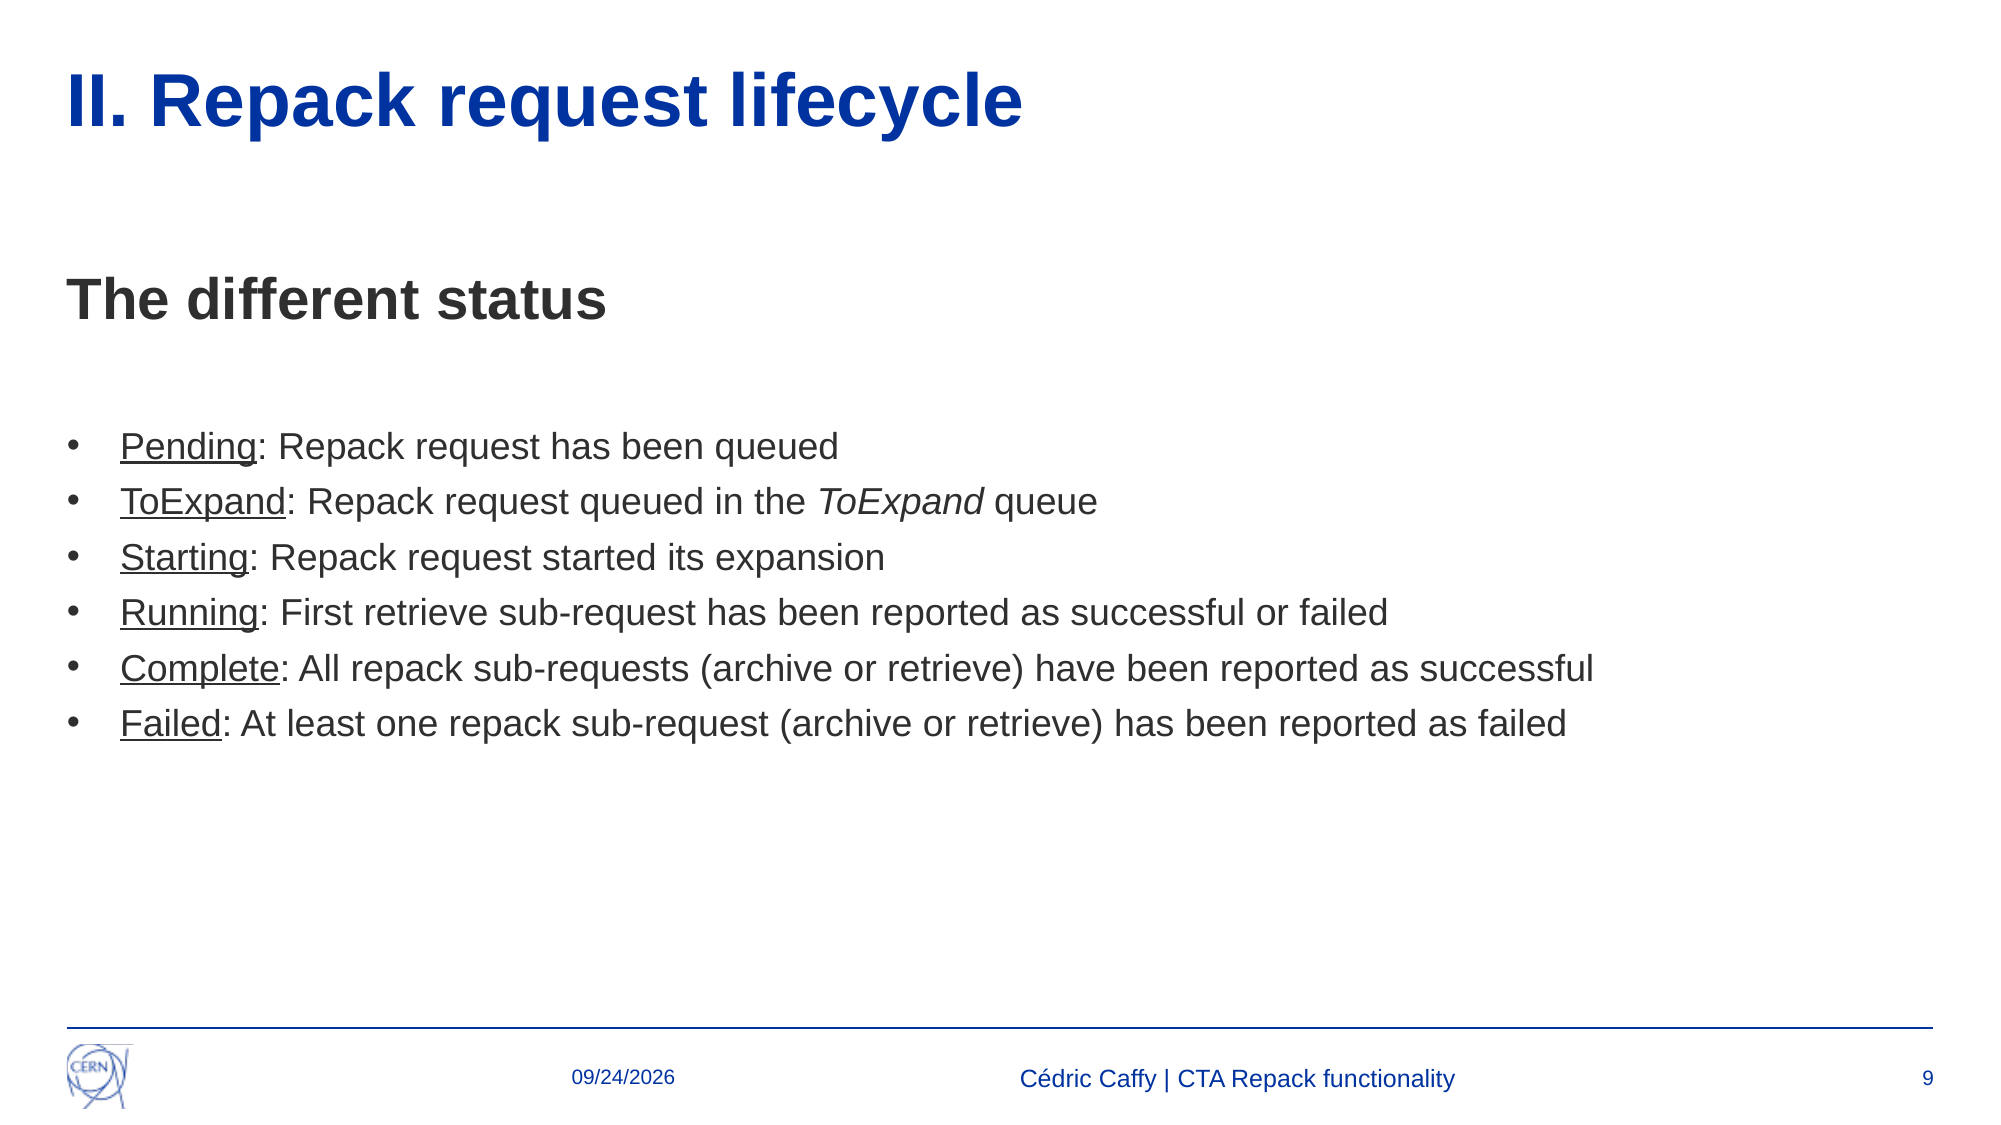

II. Repack request lifecycle
# The different status
Pending: Repack request has been queued
ToExpand: Repack request queued in the ToExpand queue
Starting: Repack request started its expansion
Running: First retrieve sub-request has been reported as successful or failed
Complete: All repack sub-requests (archive or retrieve) have been reported as successful
Failed: At least one repack sub-request (archive or retrieve) has been reported as failed
Cédric Caffy | CTA Repack functionality